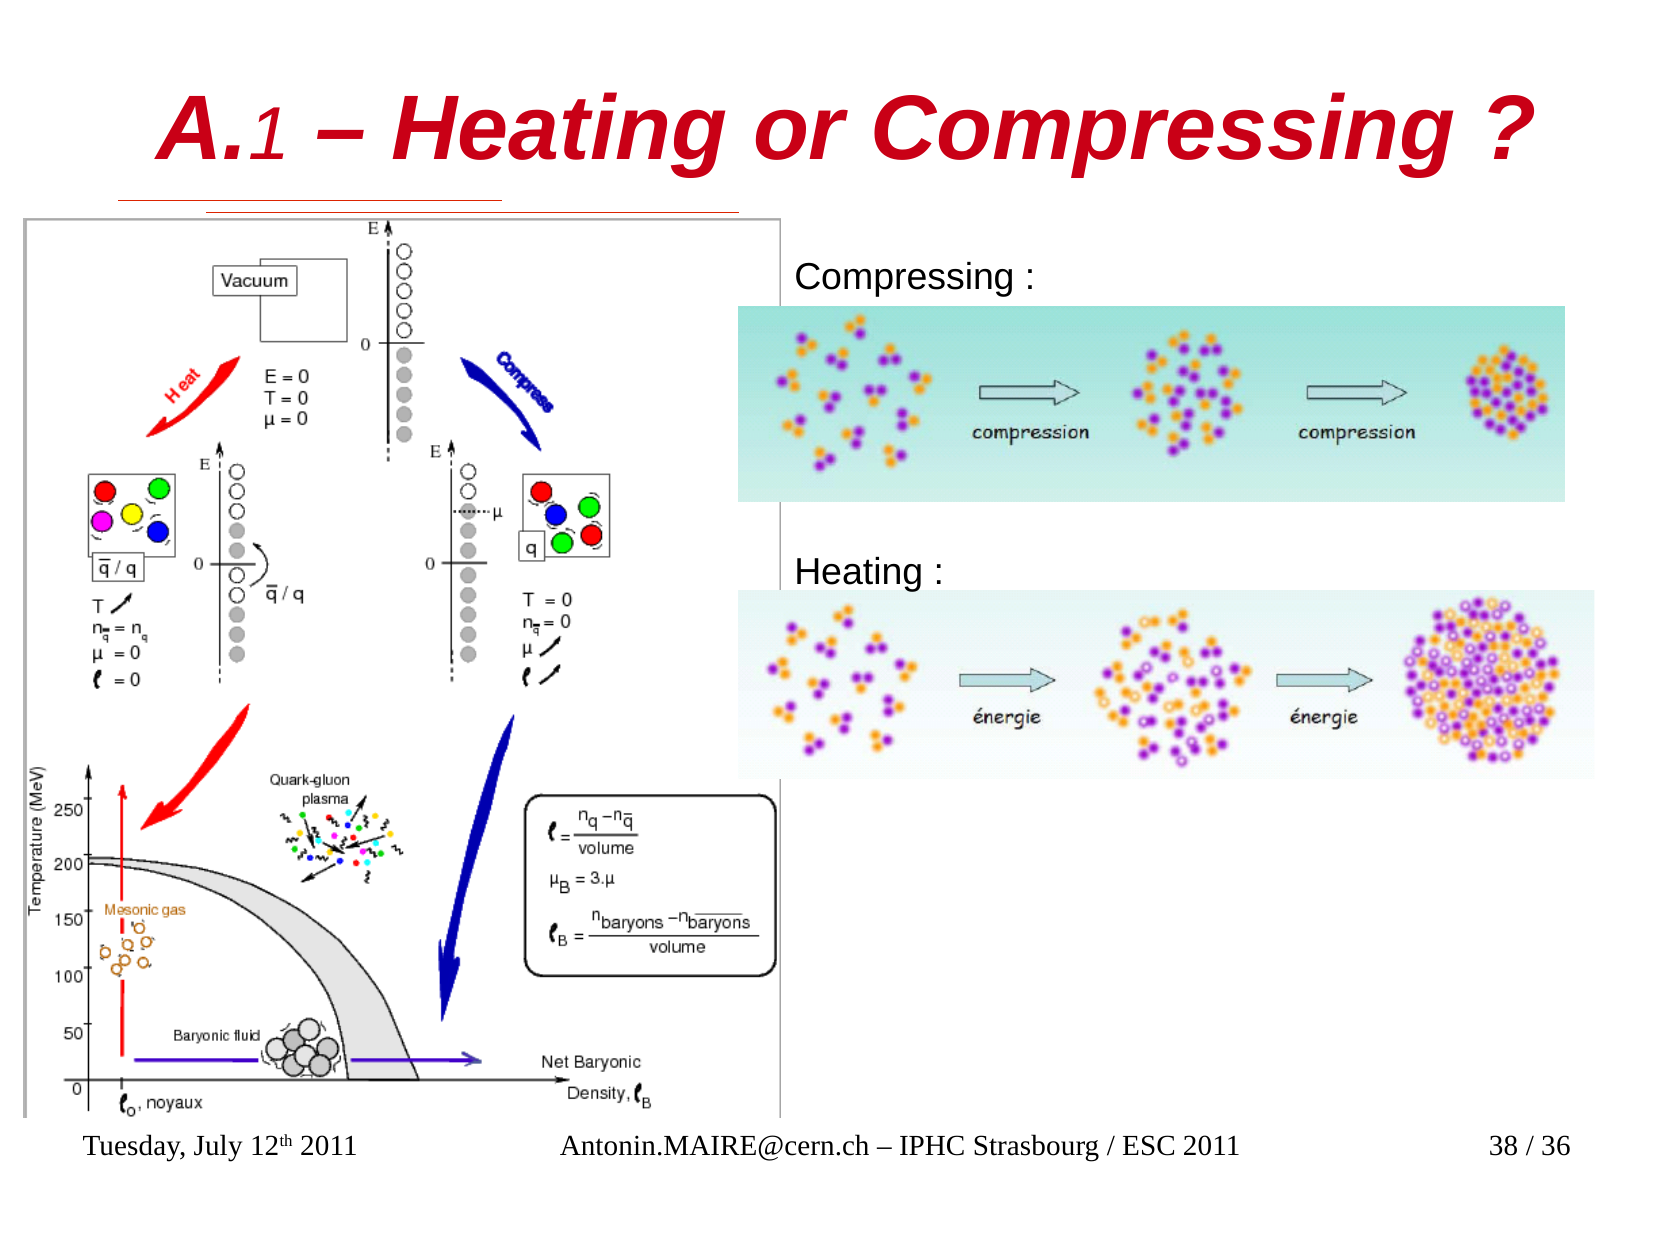

# A.1 – Heating or Compressing ?
Compressing :
Heating :
Mon, March 31st, 2008
Antonin Maire - IPHC Strasbourg / AliceWeek Apr. 08
38